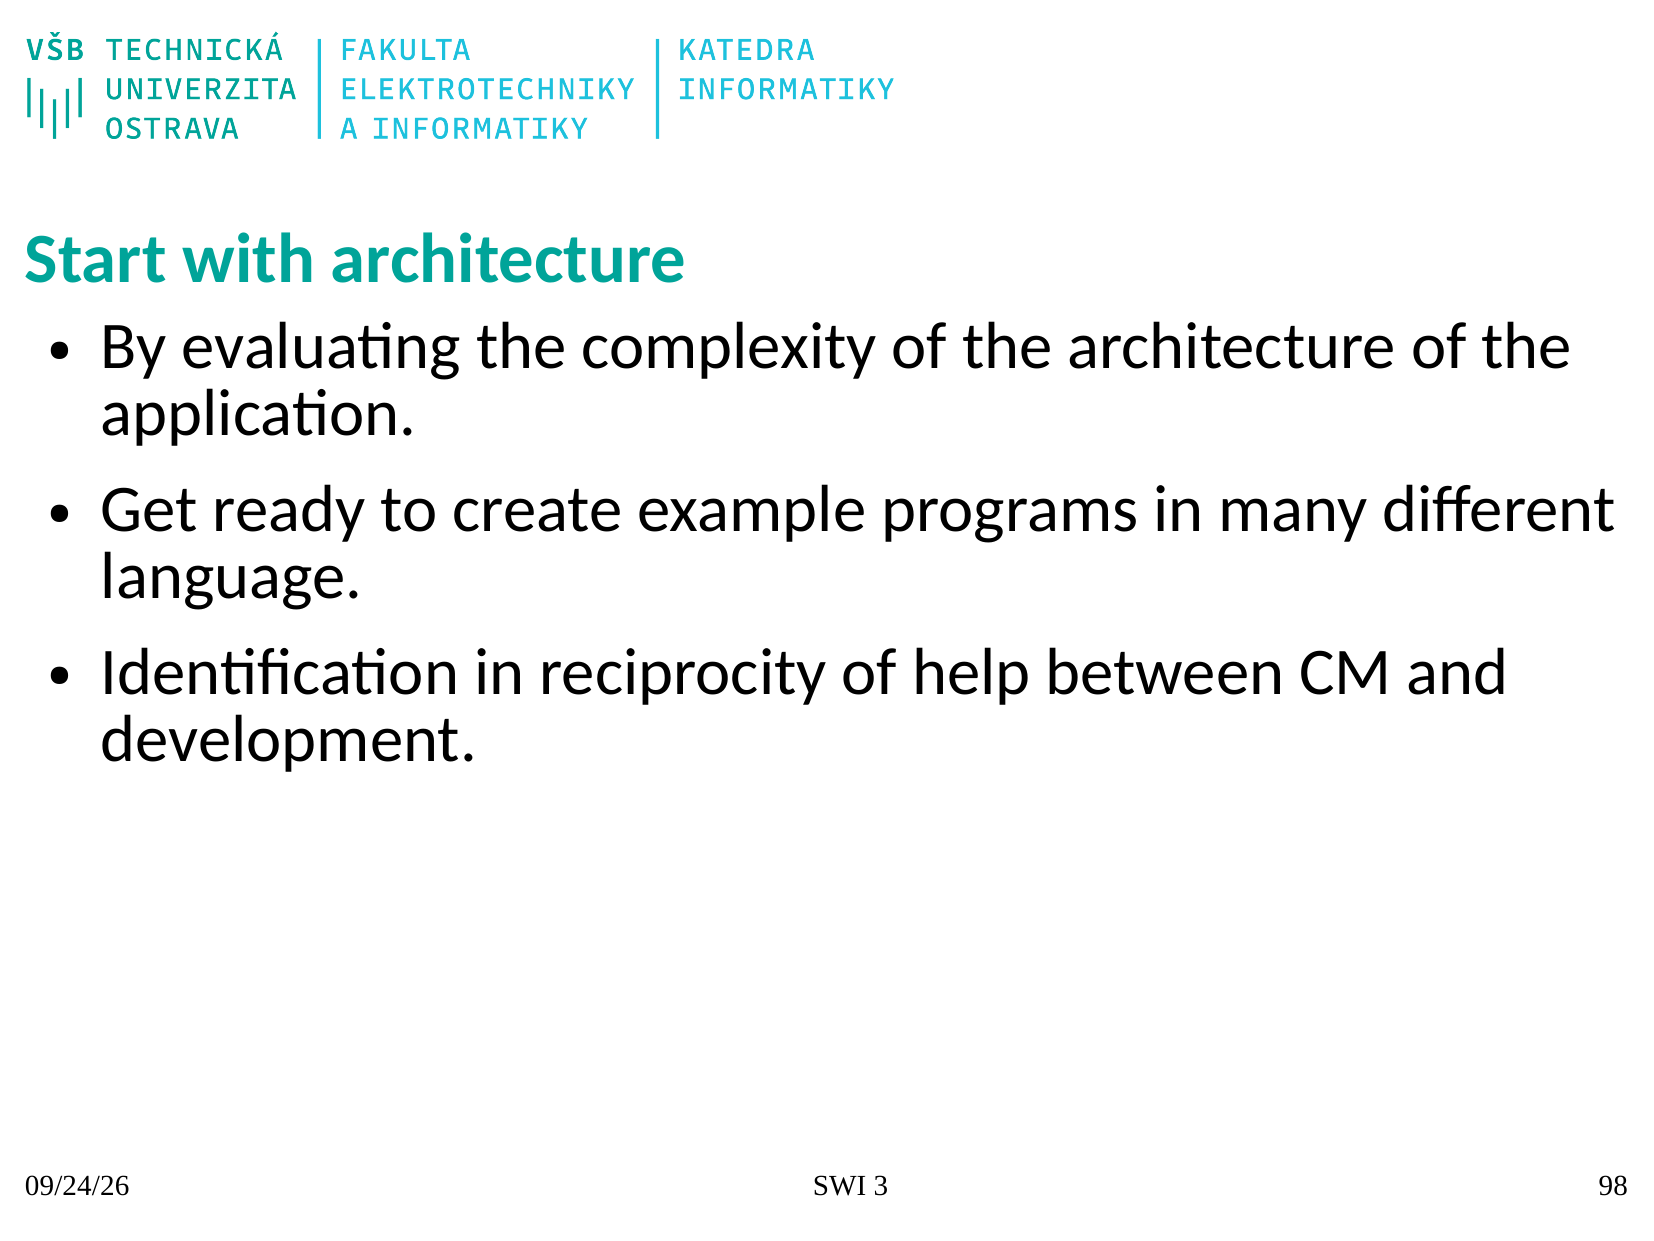

# Start with architecture
By evaluating the complexity of the architecture of the application.
Get ready to create example programs in many different language.
Identification in reciprocity of help between CM and development.
SWI 3
98